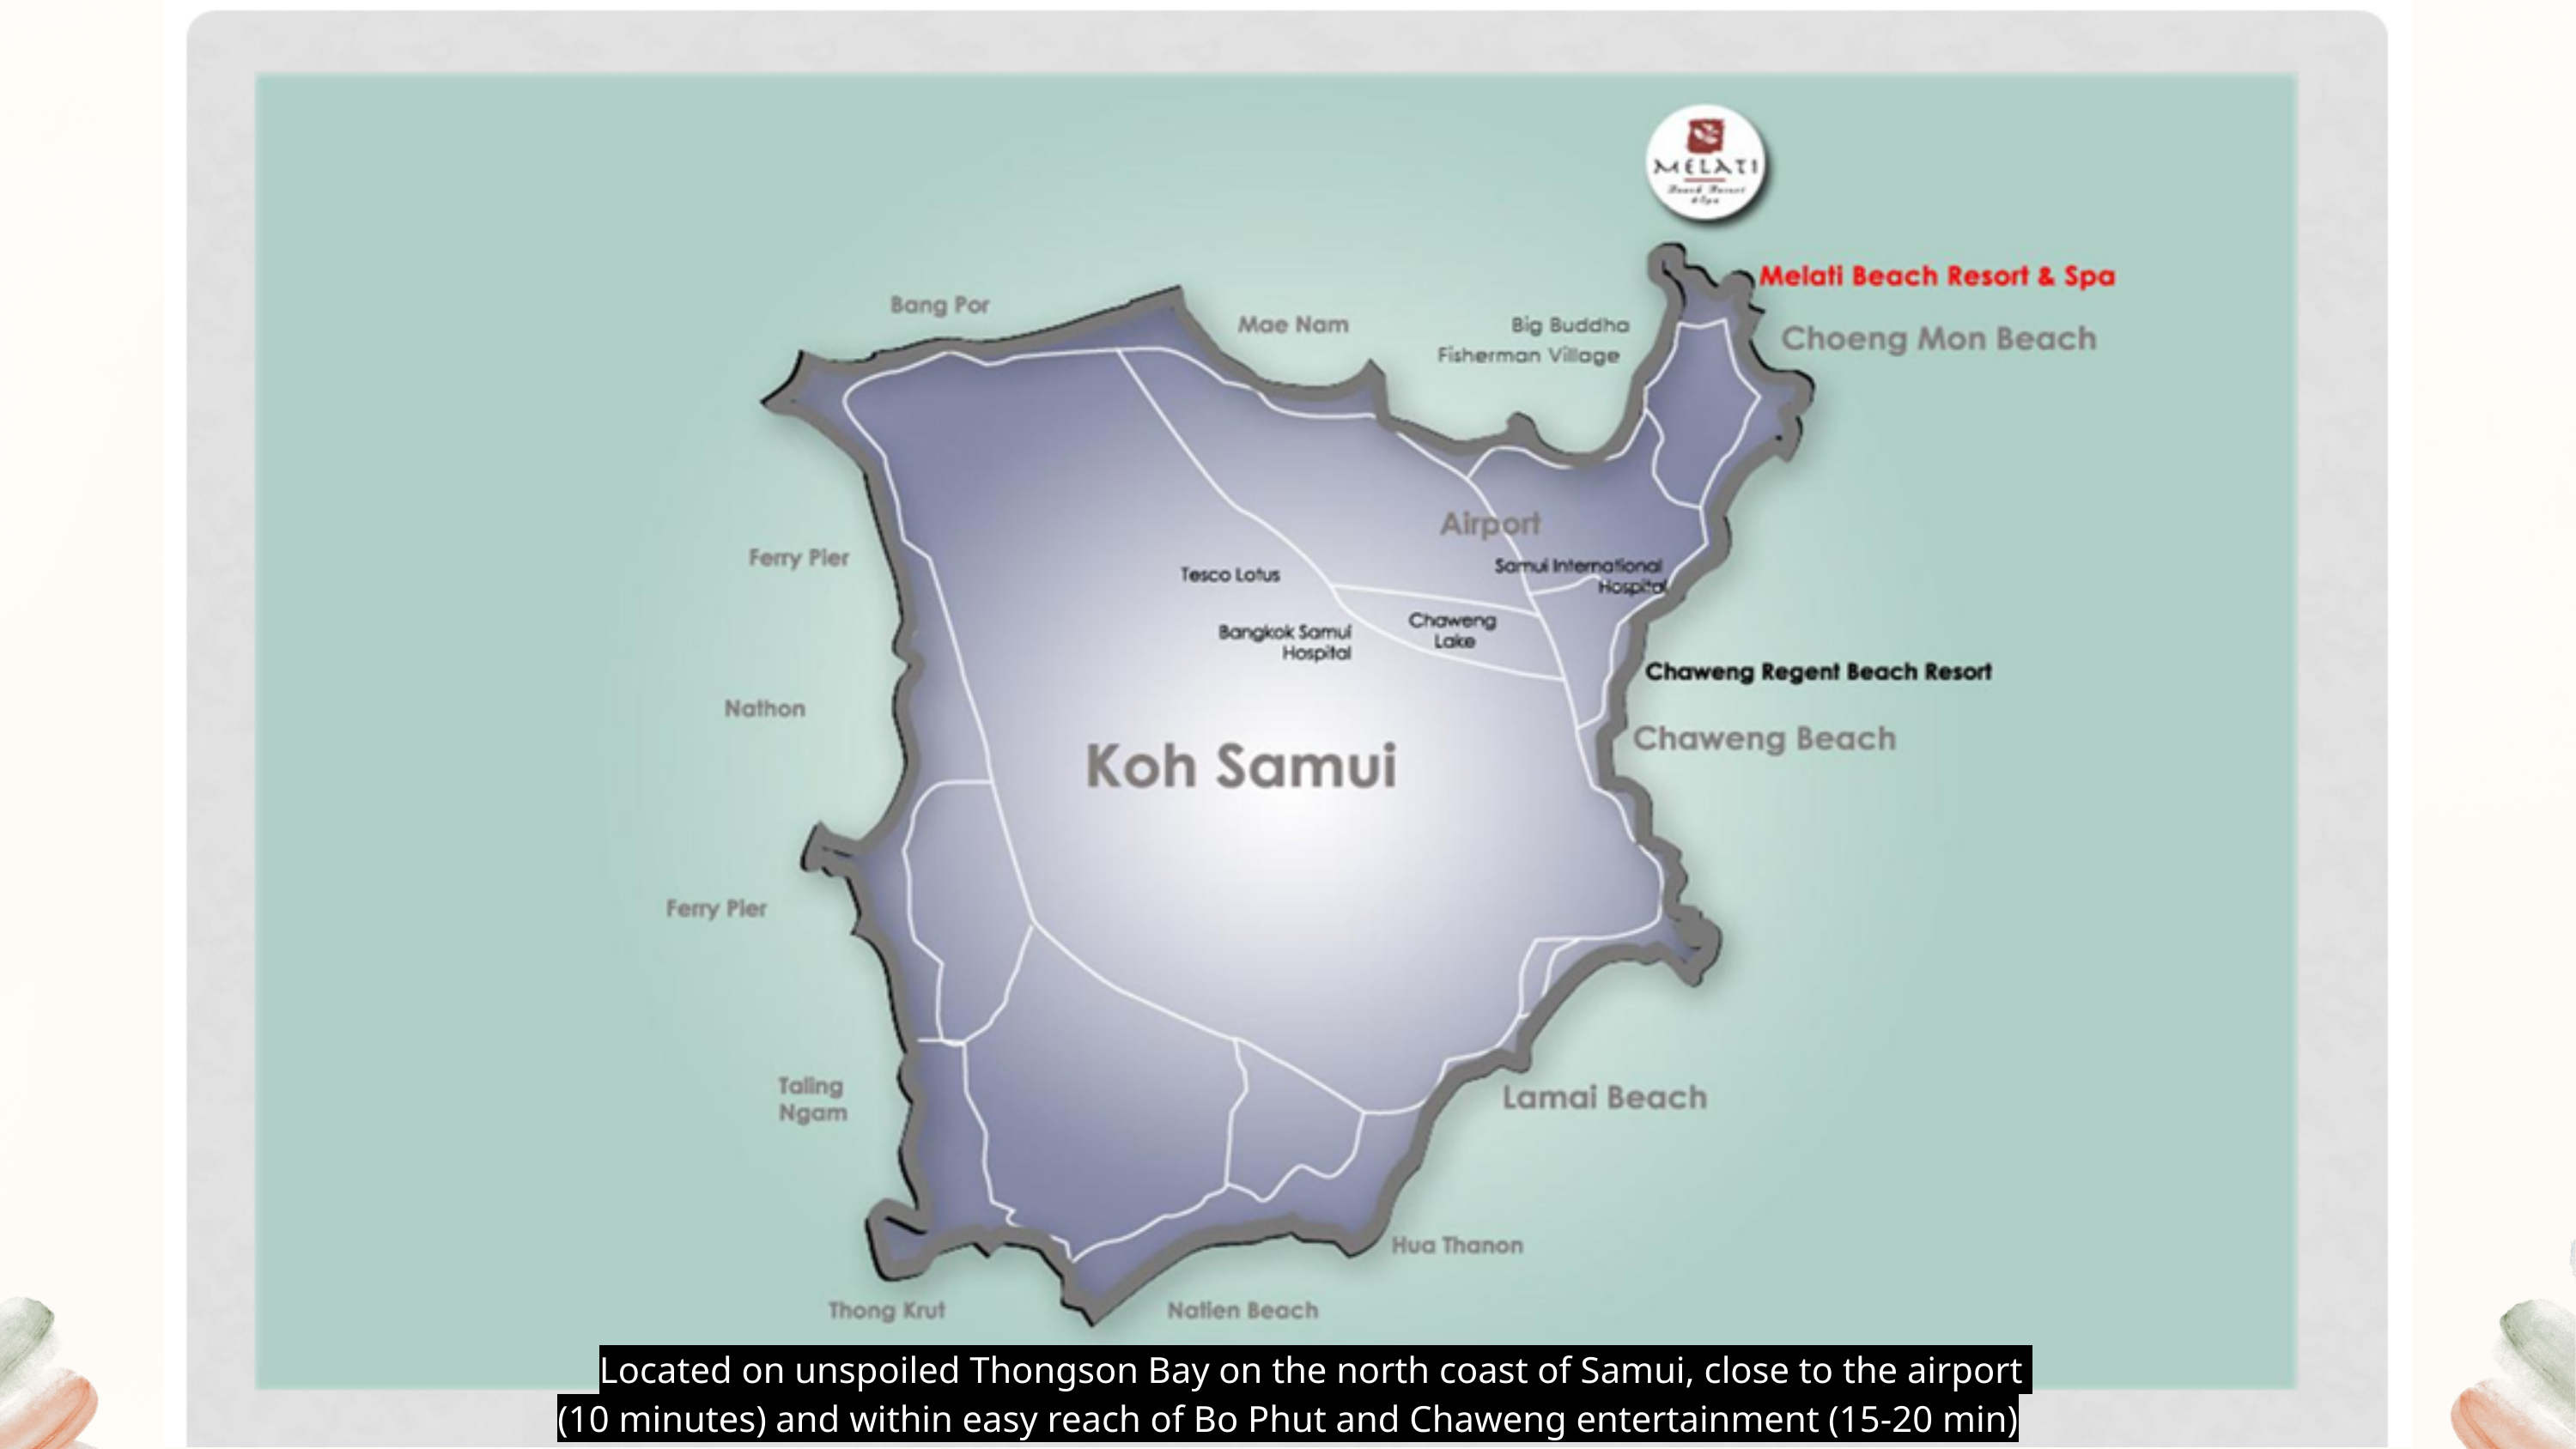

Located on unspoiled Thongson Bay on the north coast of Samui, close to the airport
(10 minutes) and within easy reach of Bo Phut and Chaweng entertainment (15-20 min)